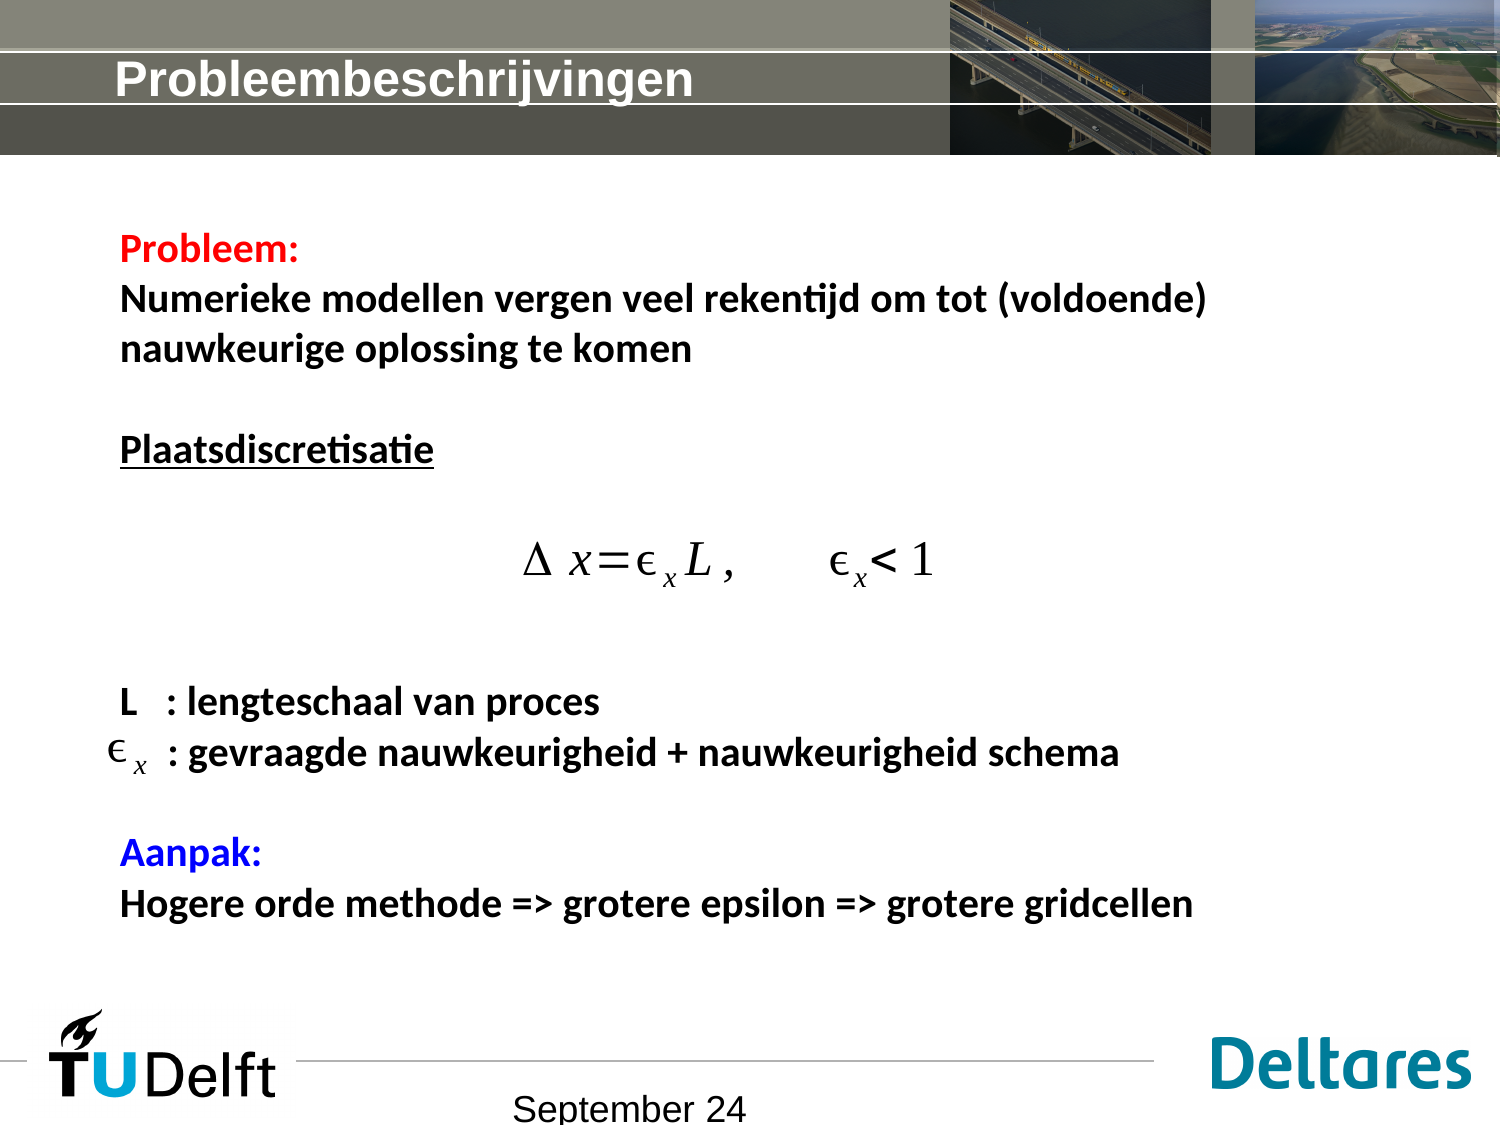

# Probleembeschrijvingen
Probleem:
Numerieke modellen vergen veel rekentijd om tot (voldoende)
nauwkeurige oplossing te komen
Plaatsdiscretisatie
L : lengteschaal van proces
 : gevraagde nauwkeurigheid + nauwkeurigheid schema
Aanpak:
Hogere orde methode => grotere epsilon => grotere gridcellen